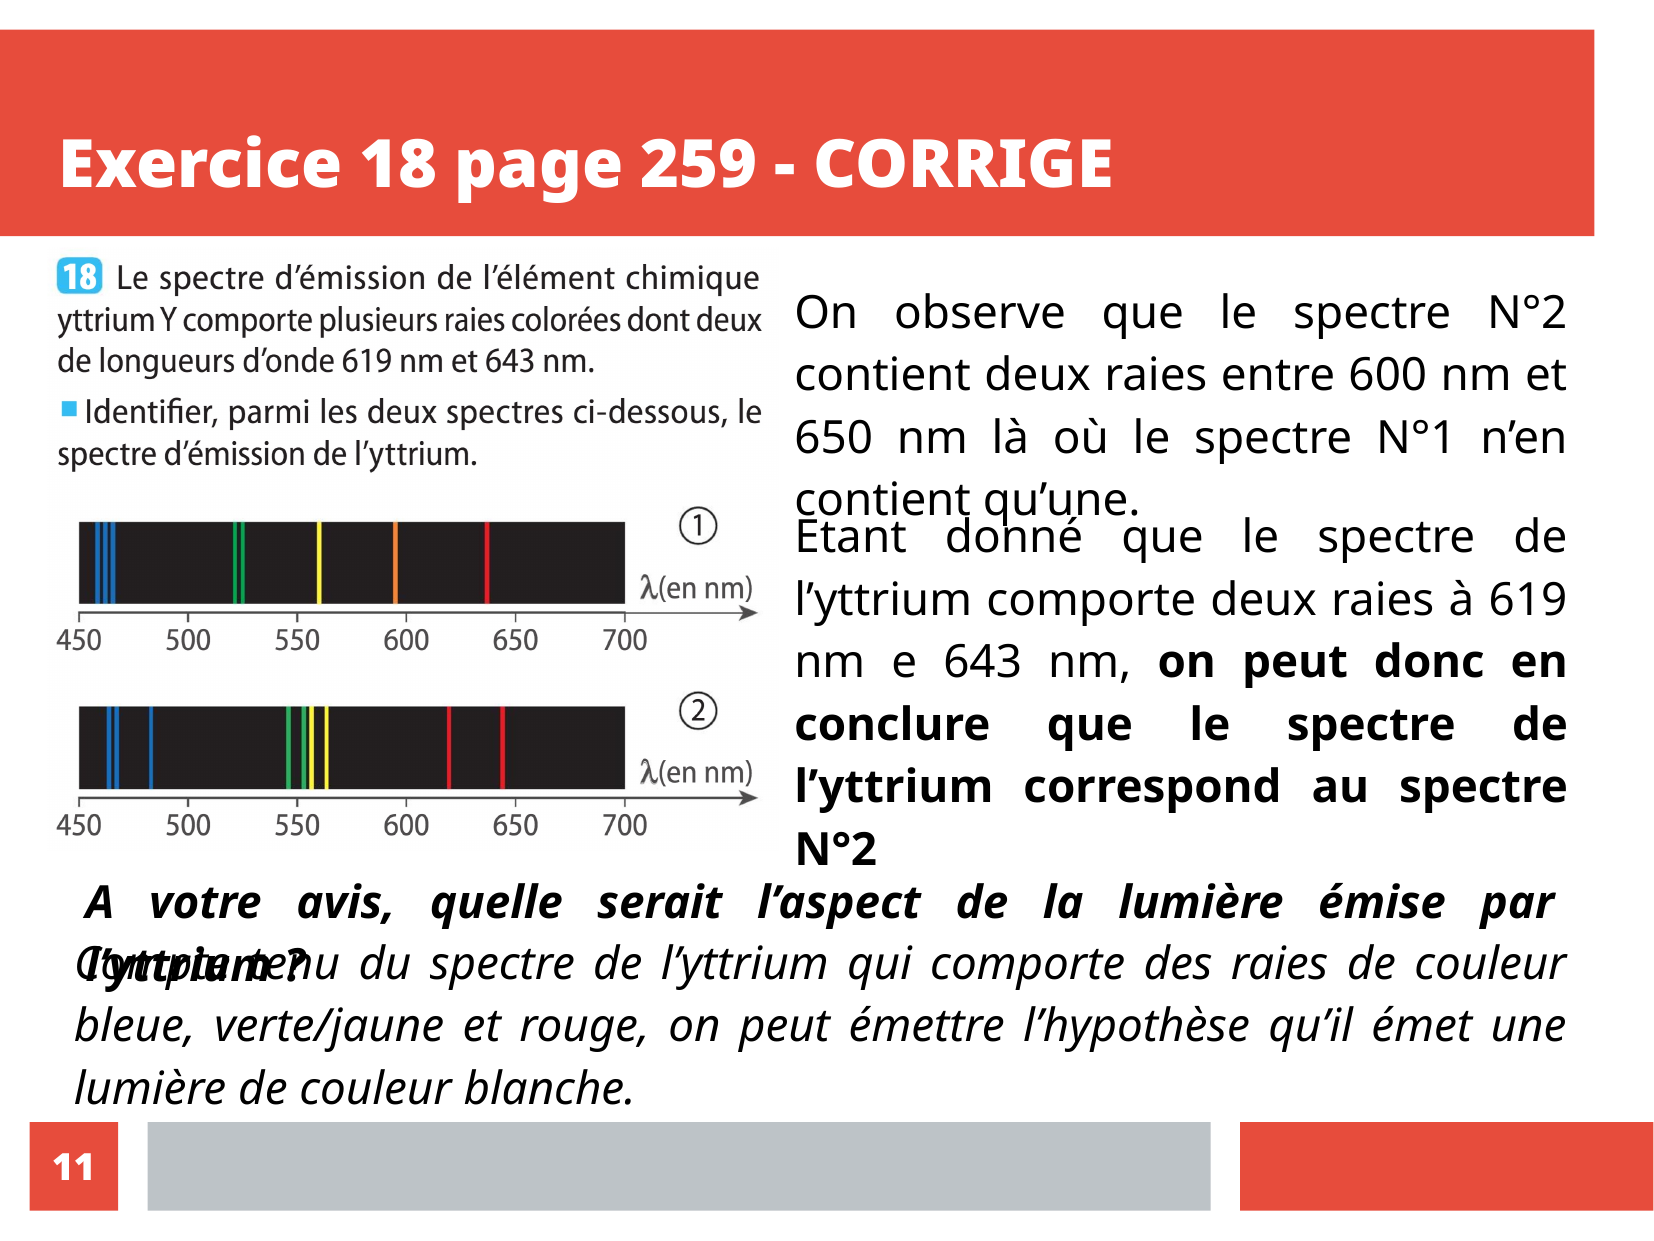

# Exercice 18 page 259 - CORRIGE
On observe que le spectre N°2 contient deux raies entre 600 nm et 650 nm là où le spectre N°1 n’en contient qu’une.
Etant donné que le spectre de l’yttrium comporte deux raies à 619 nm e 643 nm, on peut donc en conclure que le spectre de l’yttrium correspond au spectre N°2
A votre avis, quelle serait l’aspect de la lumière émise par l’yttrium ?
Compte tenu du spectre de l’yttrium qui comporte des raies de couleur bleue, verte/jaune et rouge, on peut émettre l’hypothèse qu’il émet une lumière de couleur blanche.
11